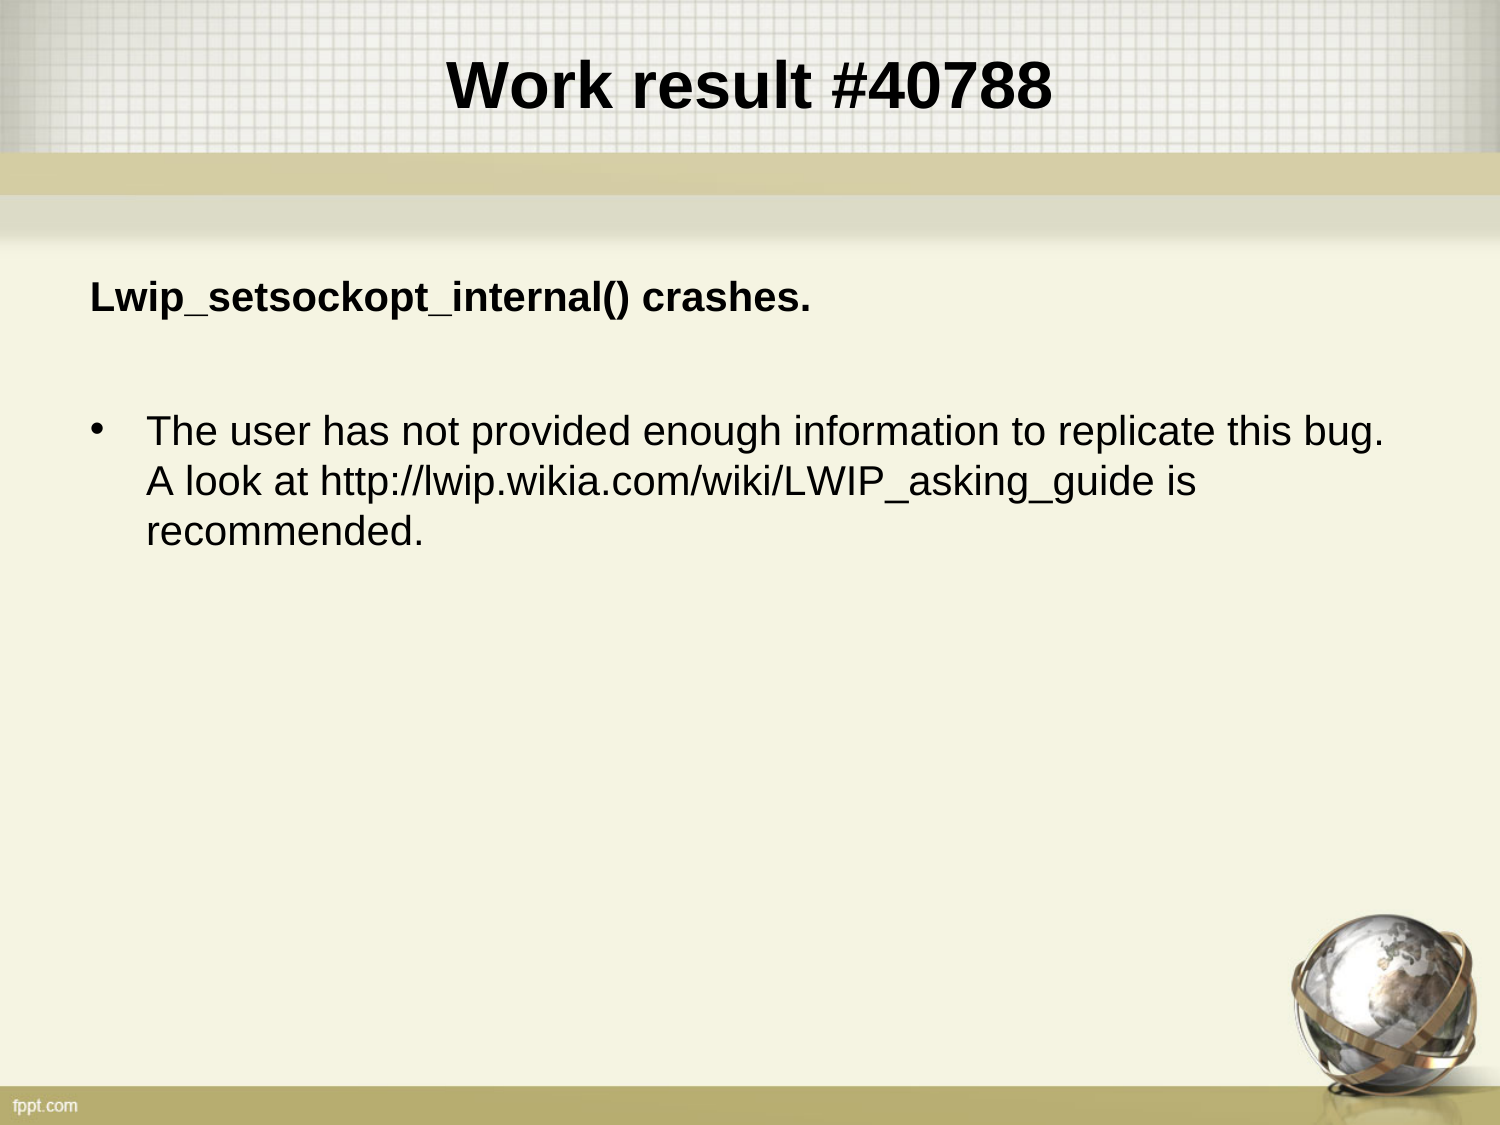

# Work result #40788
Lwip_setsockopt_internal() crashes.
The user has not provided enough information to replicate this bug. A look at http://lwip.wikia.com/wiki/LWIP_asking_guide is recommended.